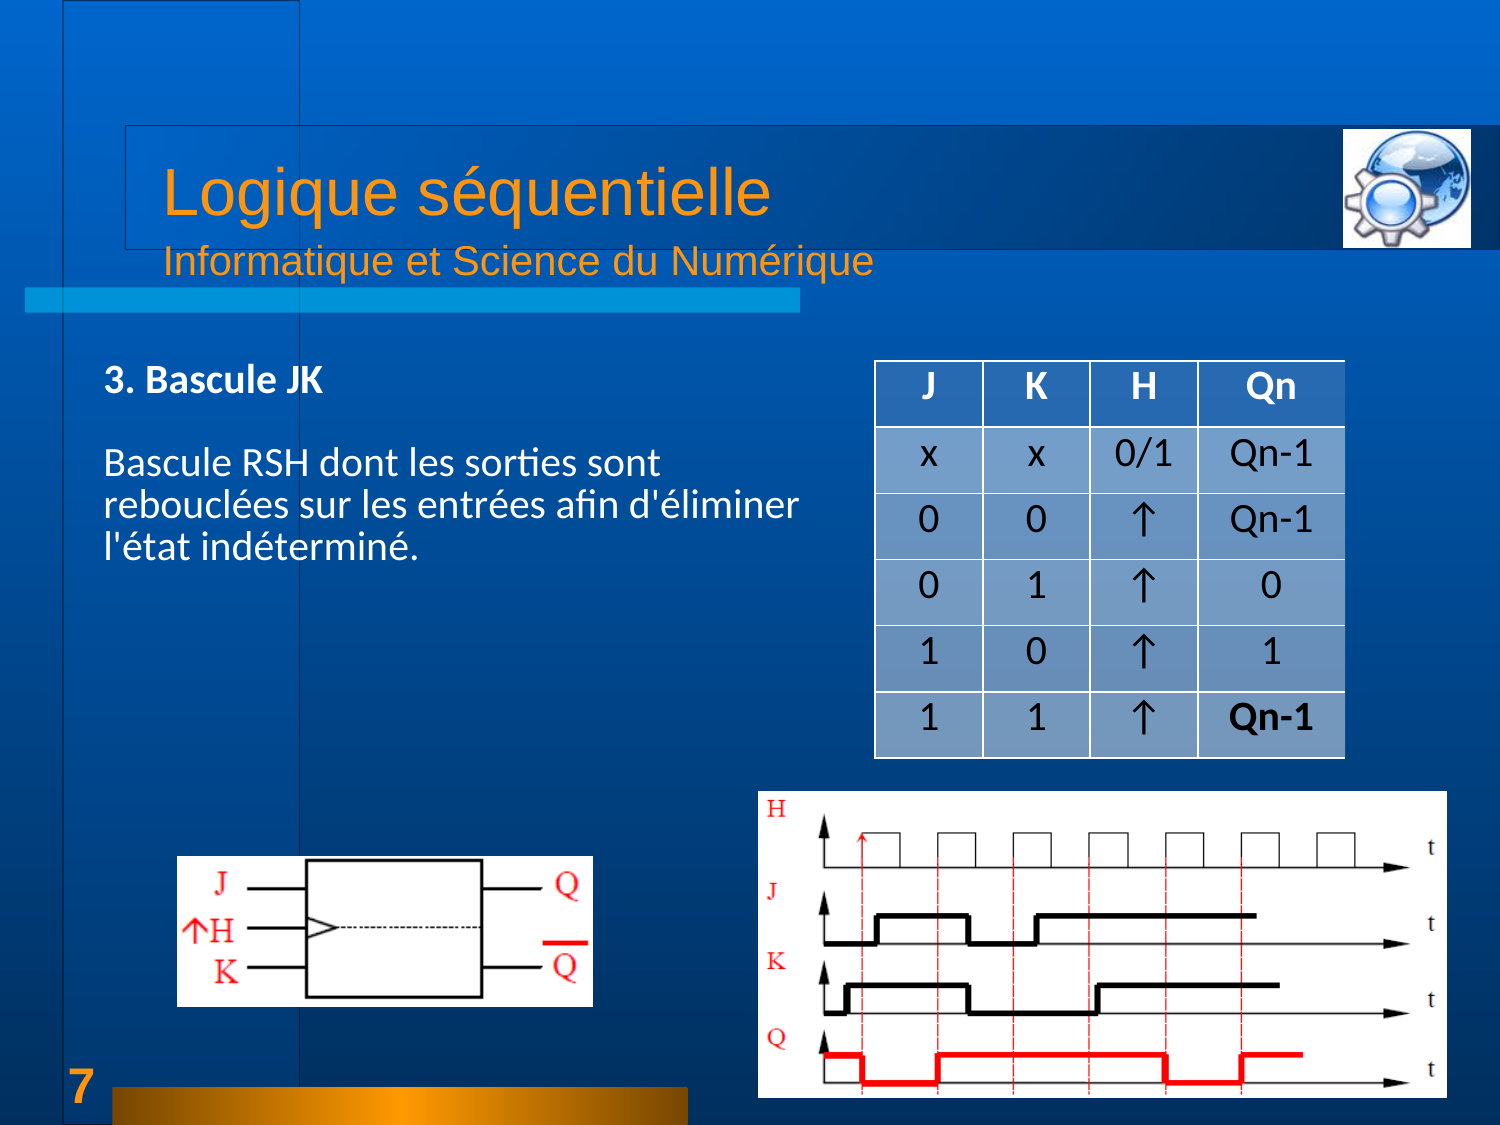

3. Bascule JK
Bascule RSH dont les sorties sont rebouclées sur les entrées afin d'éliminer l'état indéterminé.
| J | K | H | Qn |
| --- | --- | --- | --- |
| x | x | 0/1 | Qn-1 |
| 0 | 0 | ↑ | Qn-1 |
| 0 | 1 | ↑ | 0 |
| 1 | 0 | ↑ | 1 |
| 1 | 1 | ↑ | Qn-1 |